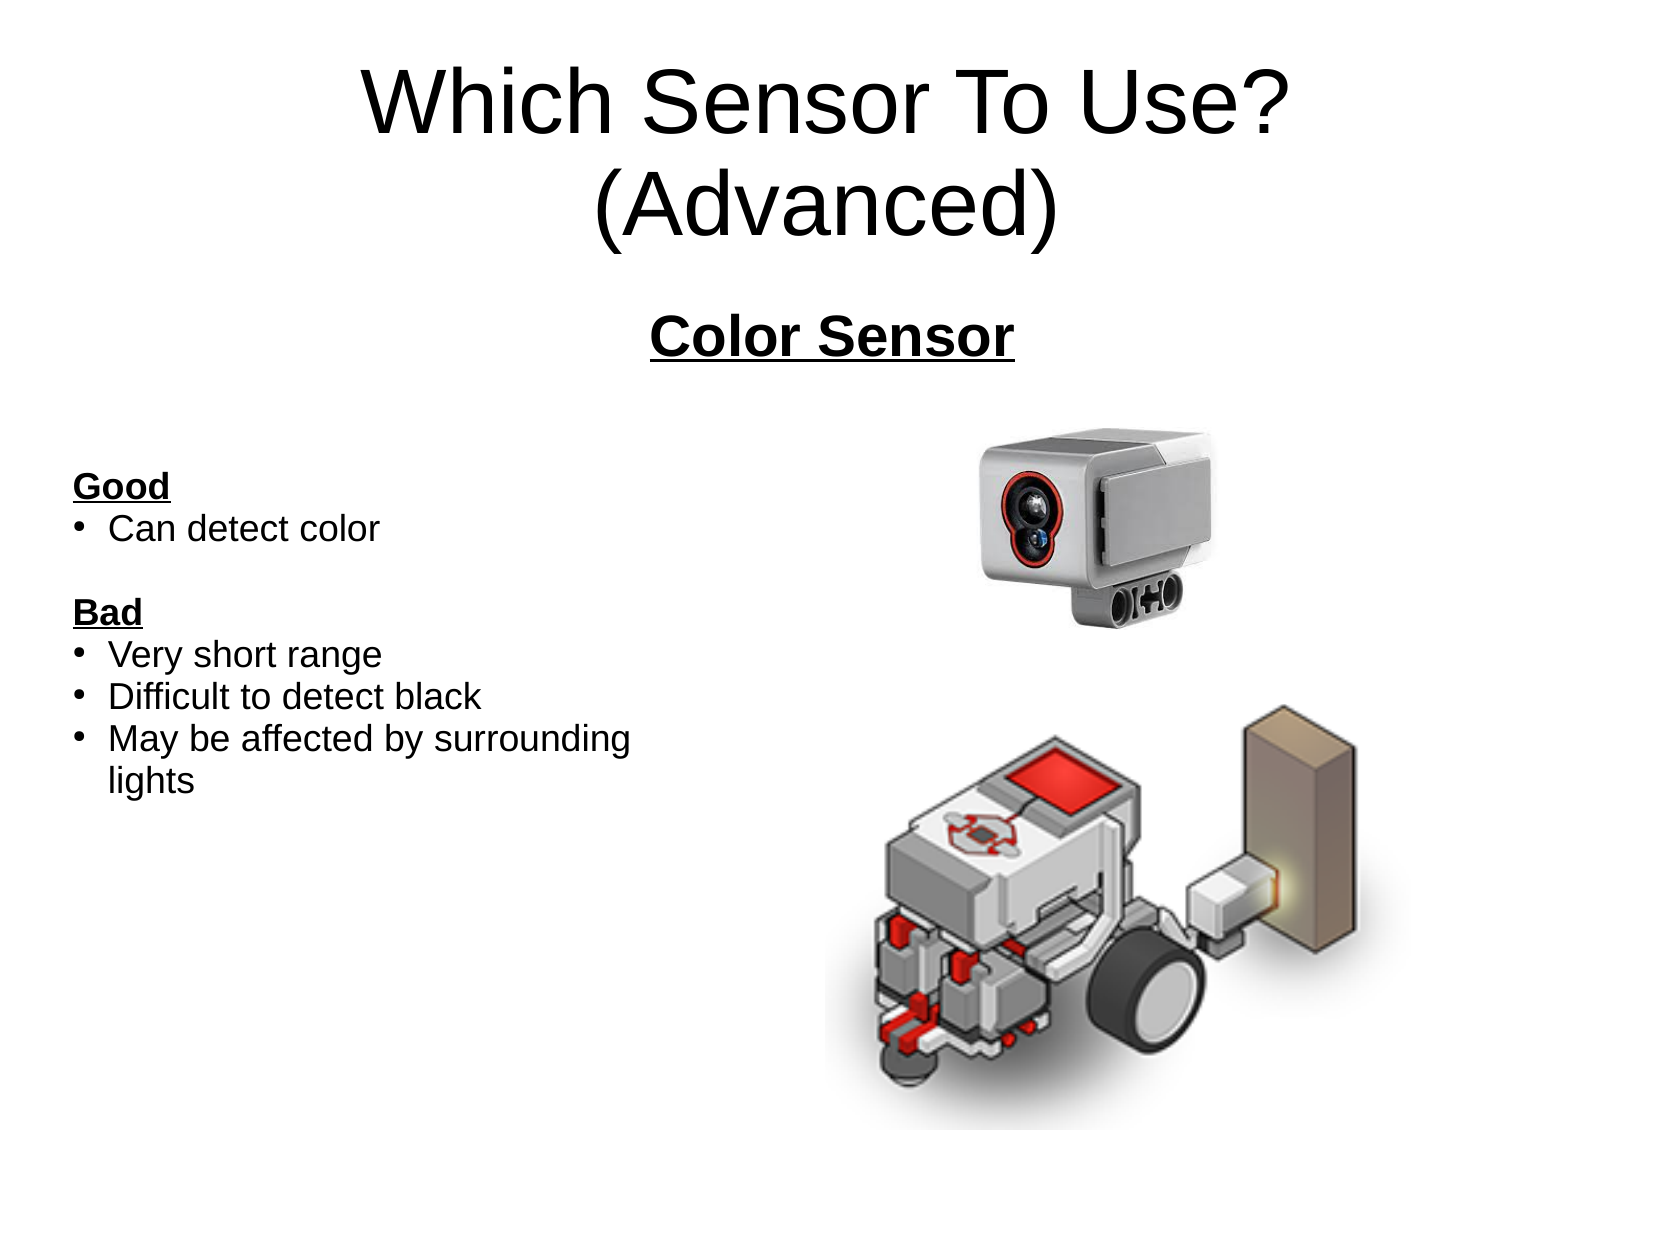

# Which Sensor To Use? (Advanced)
Color Sensor
Good
Can detect color
Bad
Very short range
Difficult to detect black
May be affected by surrounding lights